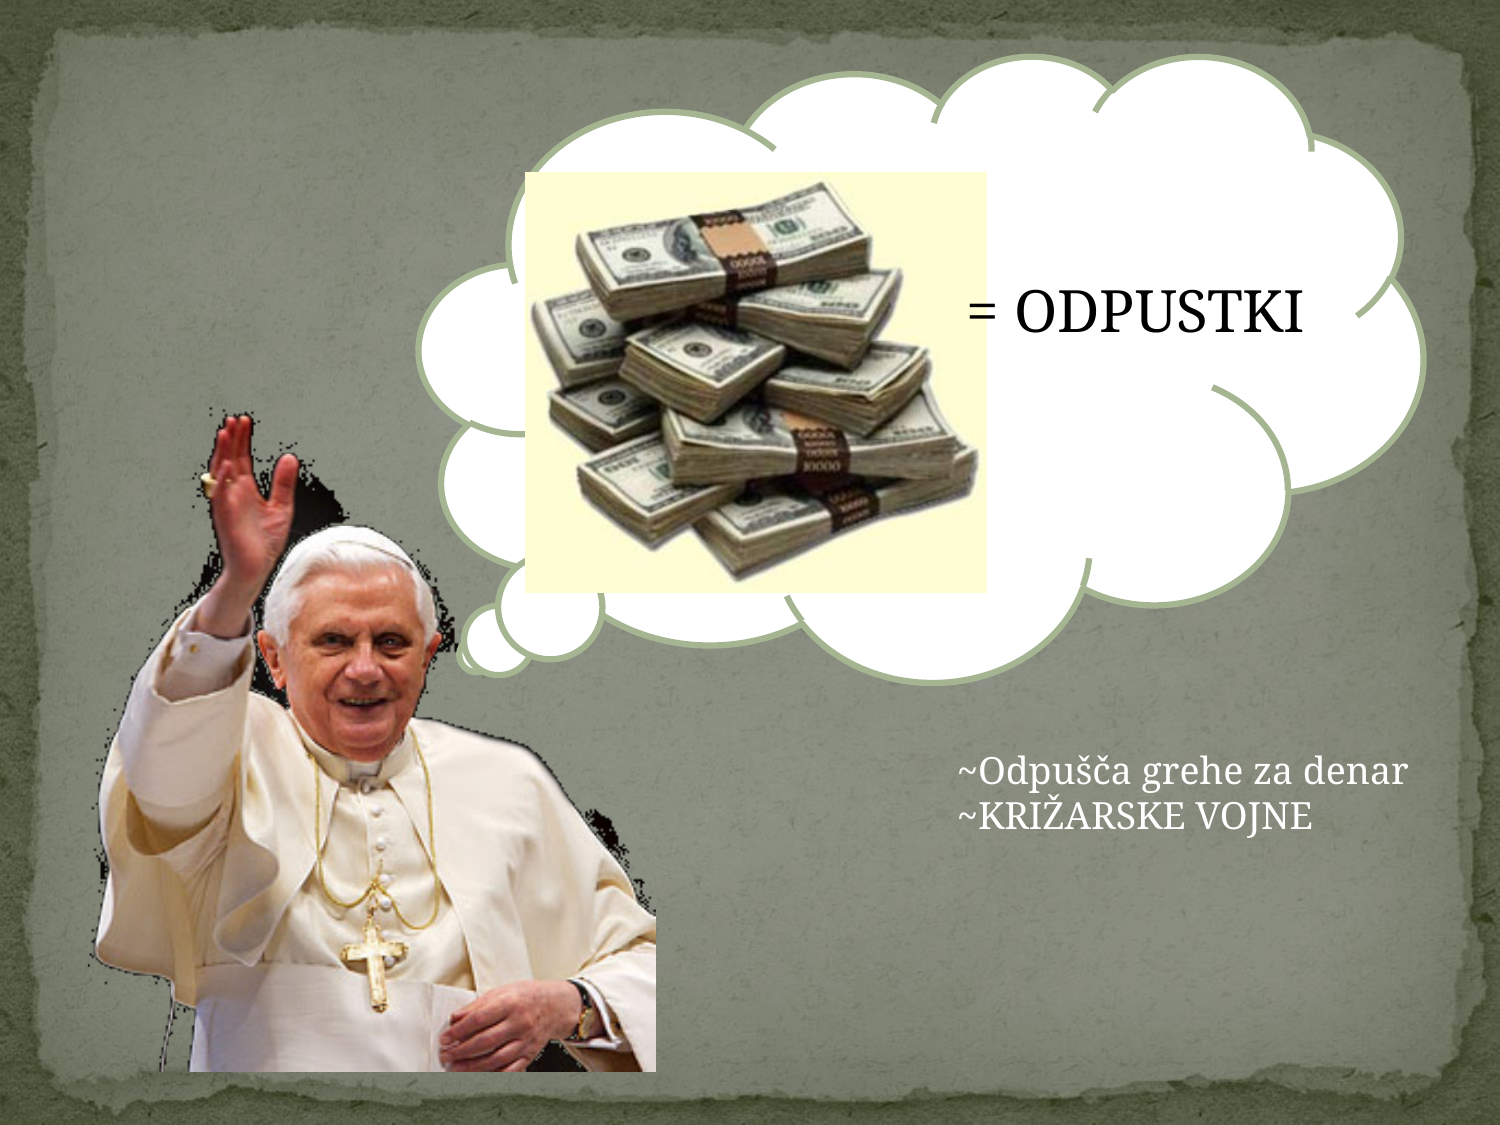

= ODPUSTKI
~Odpušča grehe za denar
~KRIŽARSKE VOJNE